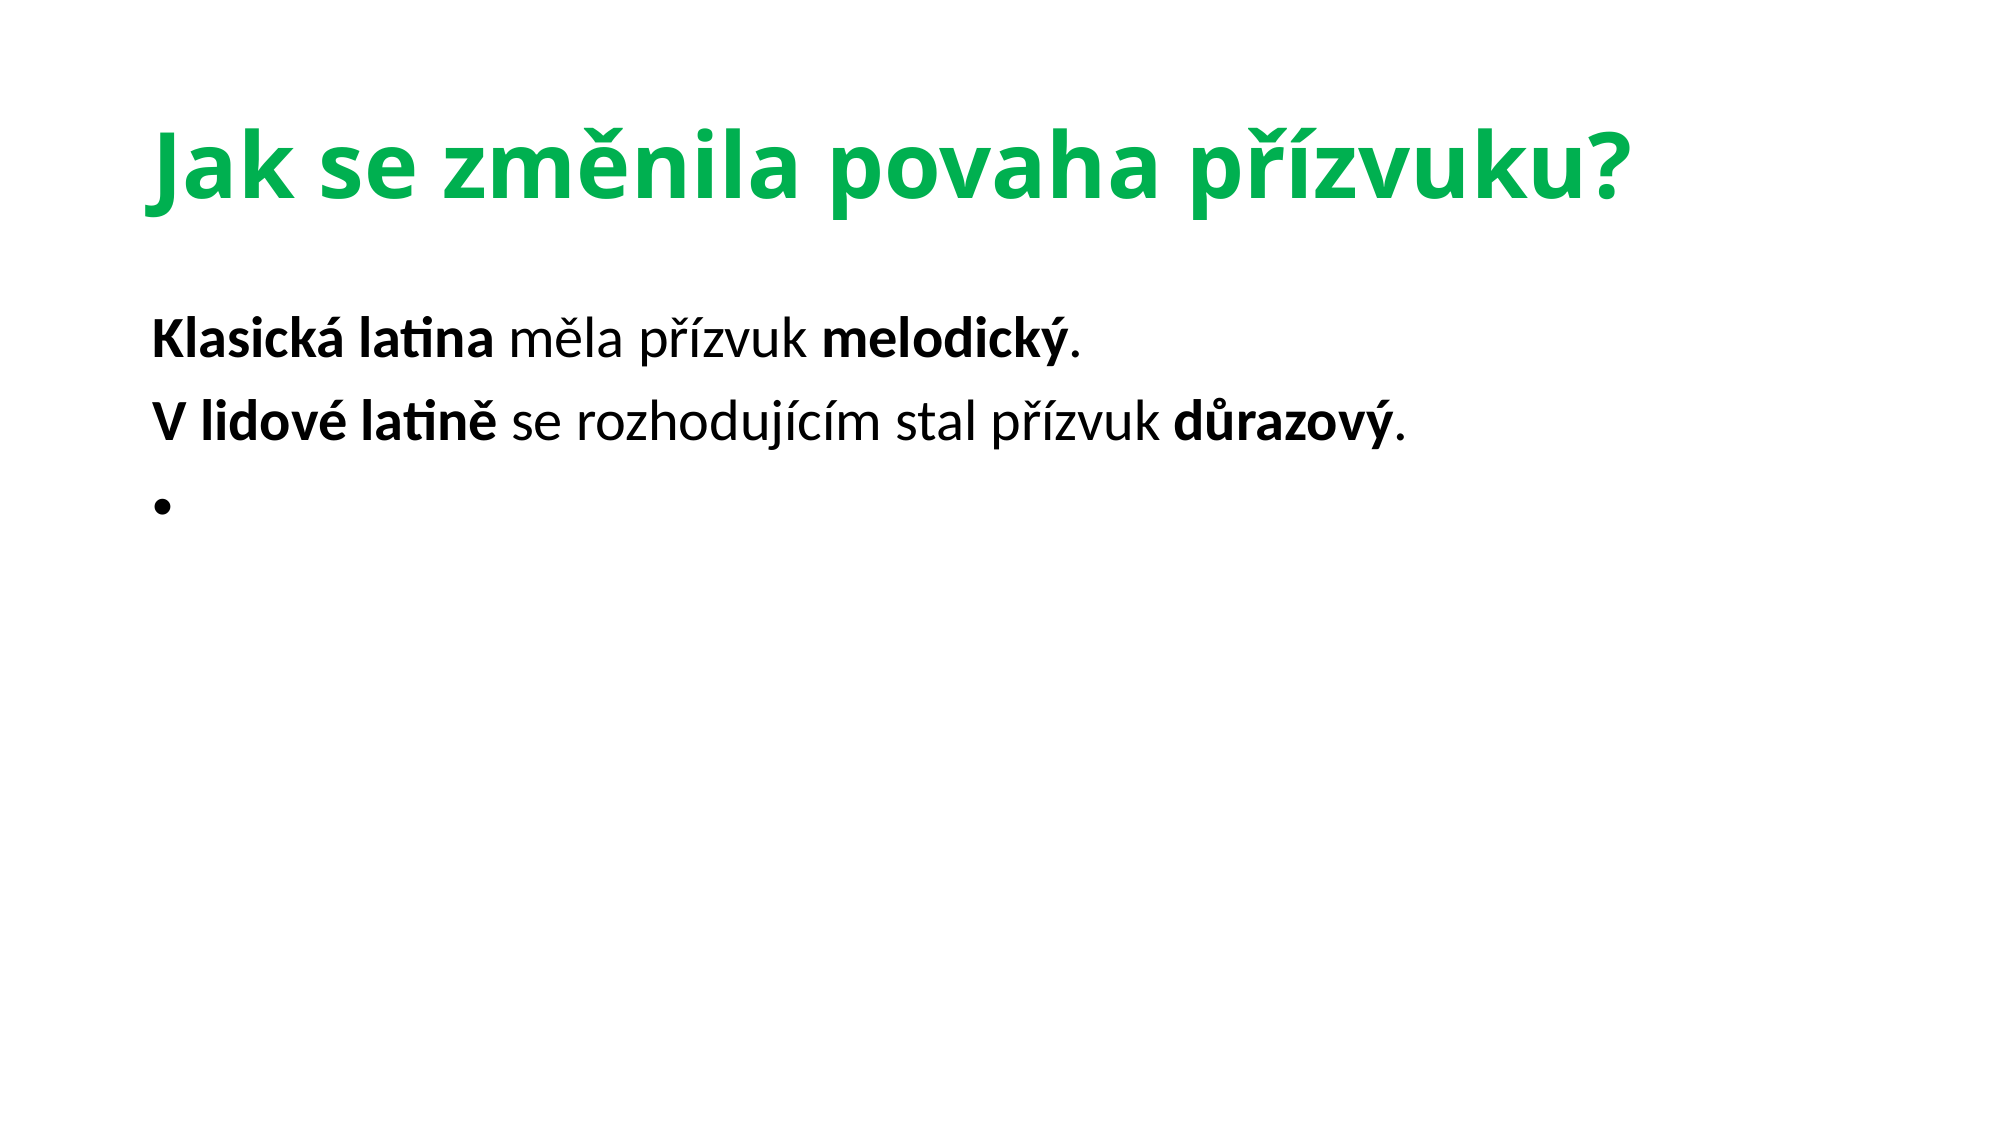

# Jak se změnila povaha přízvuku?
Klasická latina měla přízvuk melodický.
V lidové latině se rozhodujícím stal přízvuk důrazový.